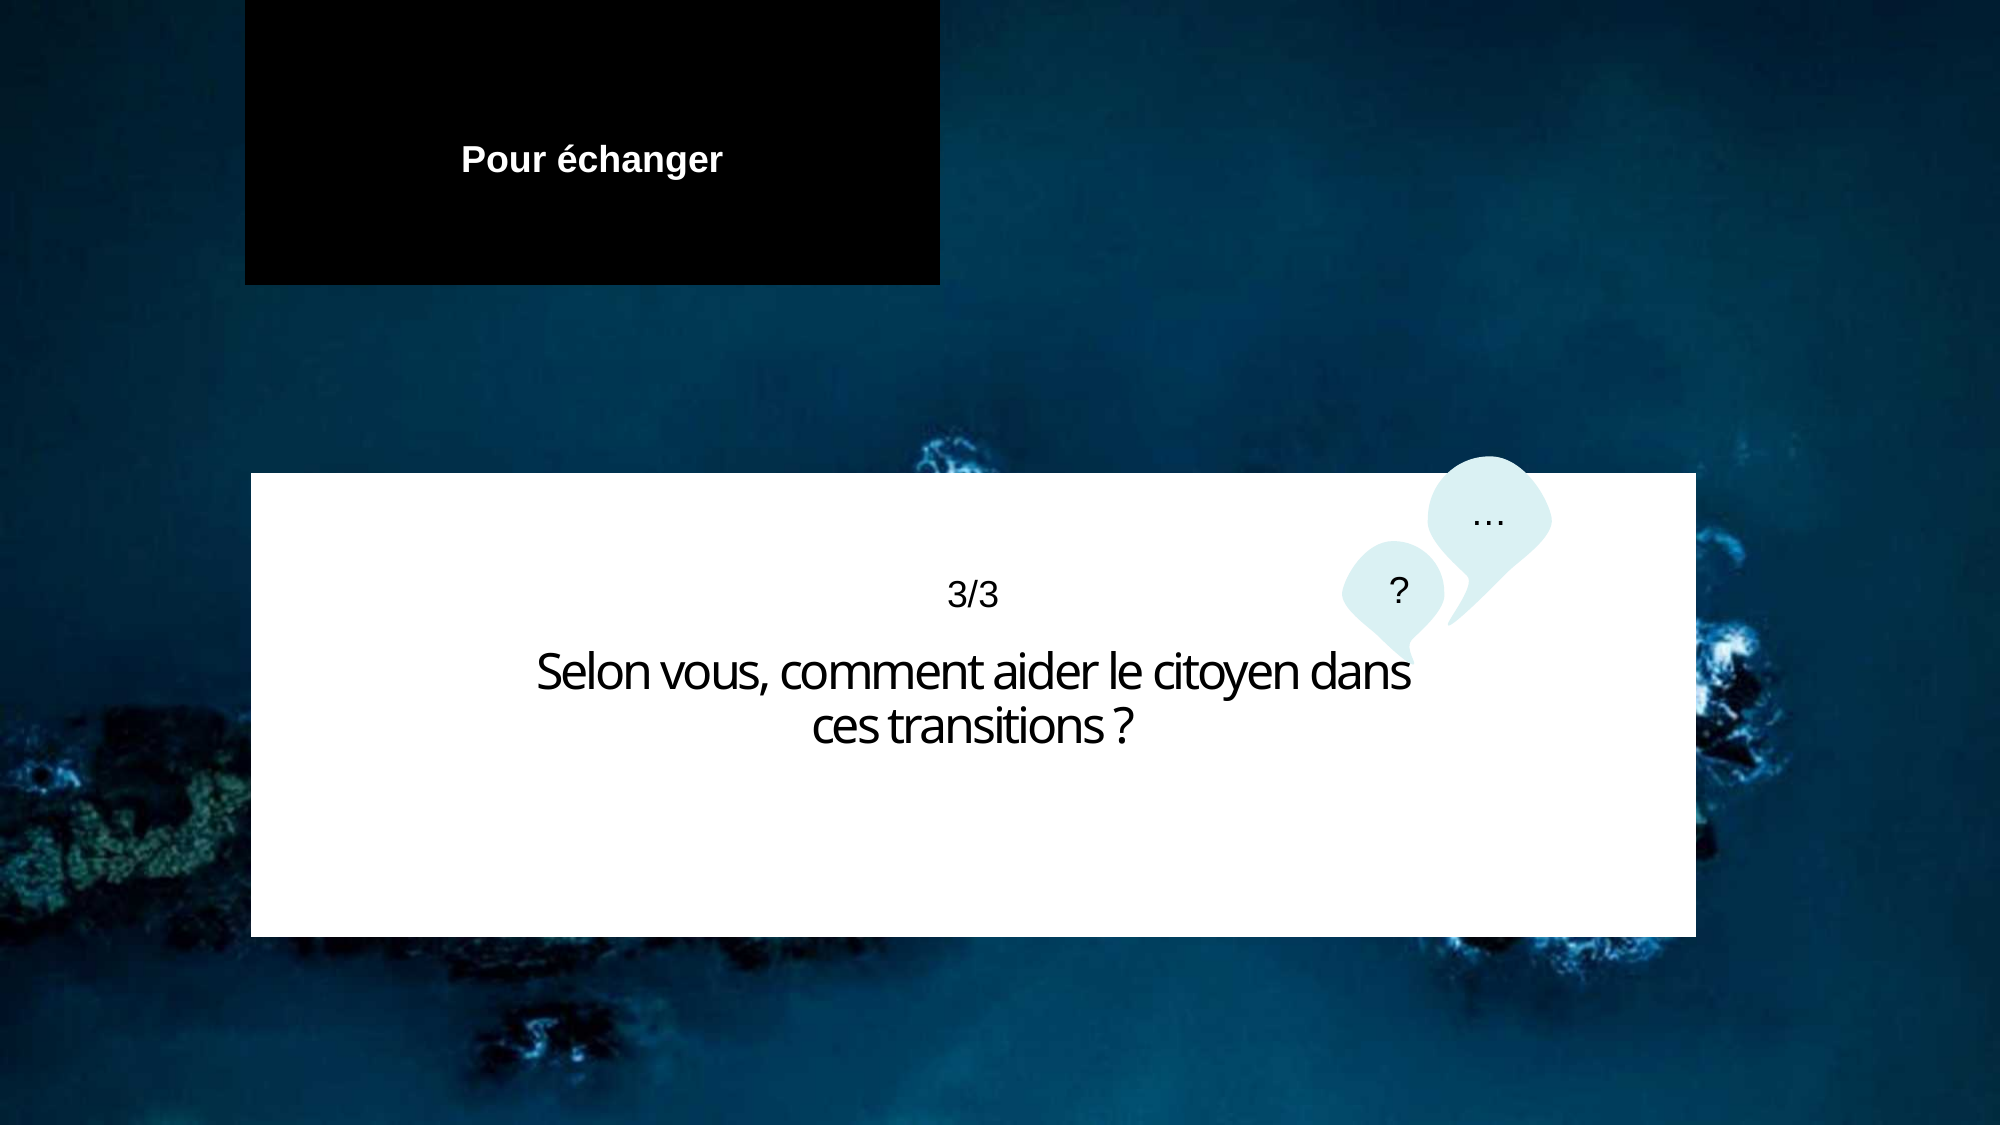

Pour échanger
…
?
3/3
Selon vous, comment aider le citoyen dans ces transitions ?